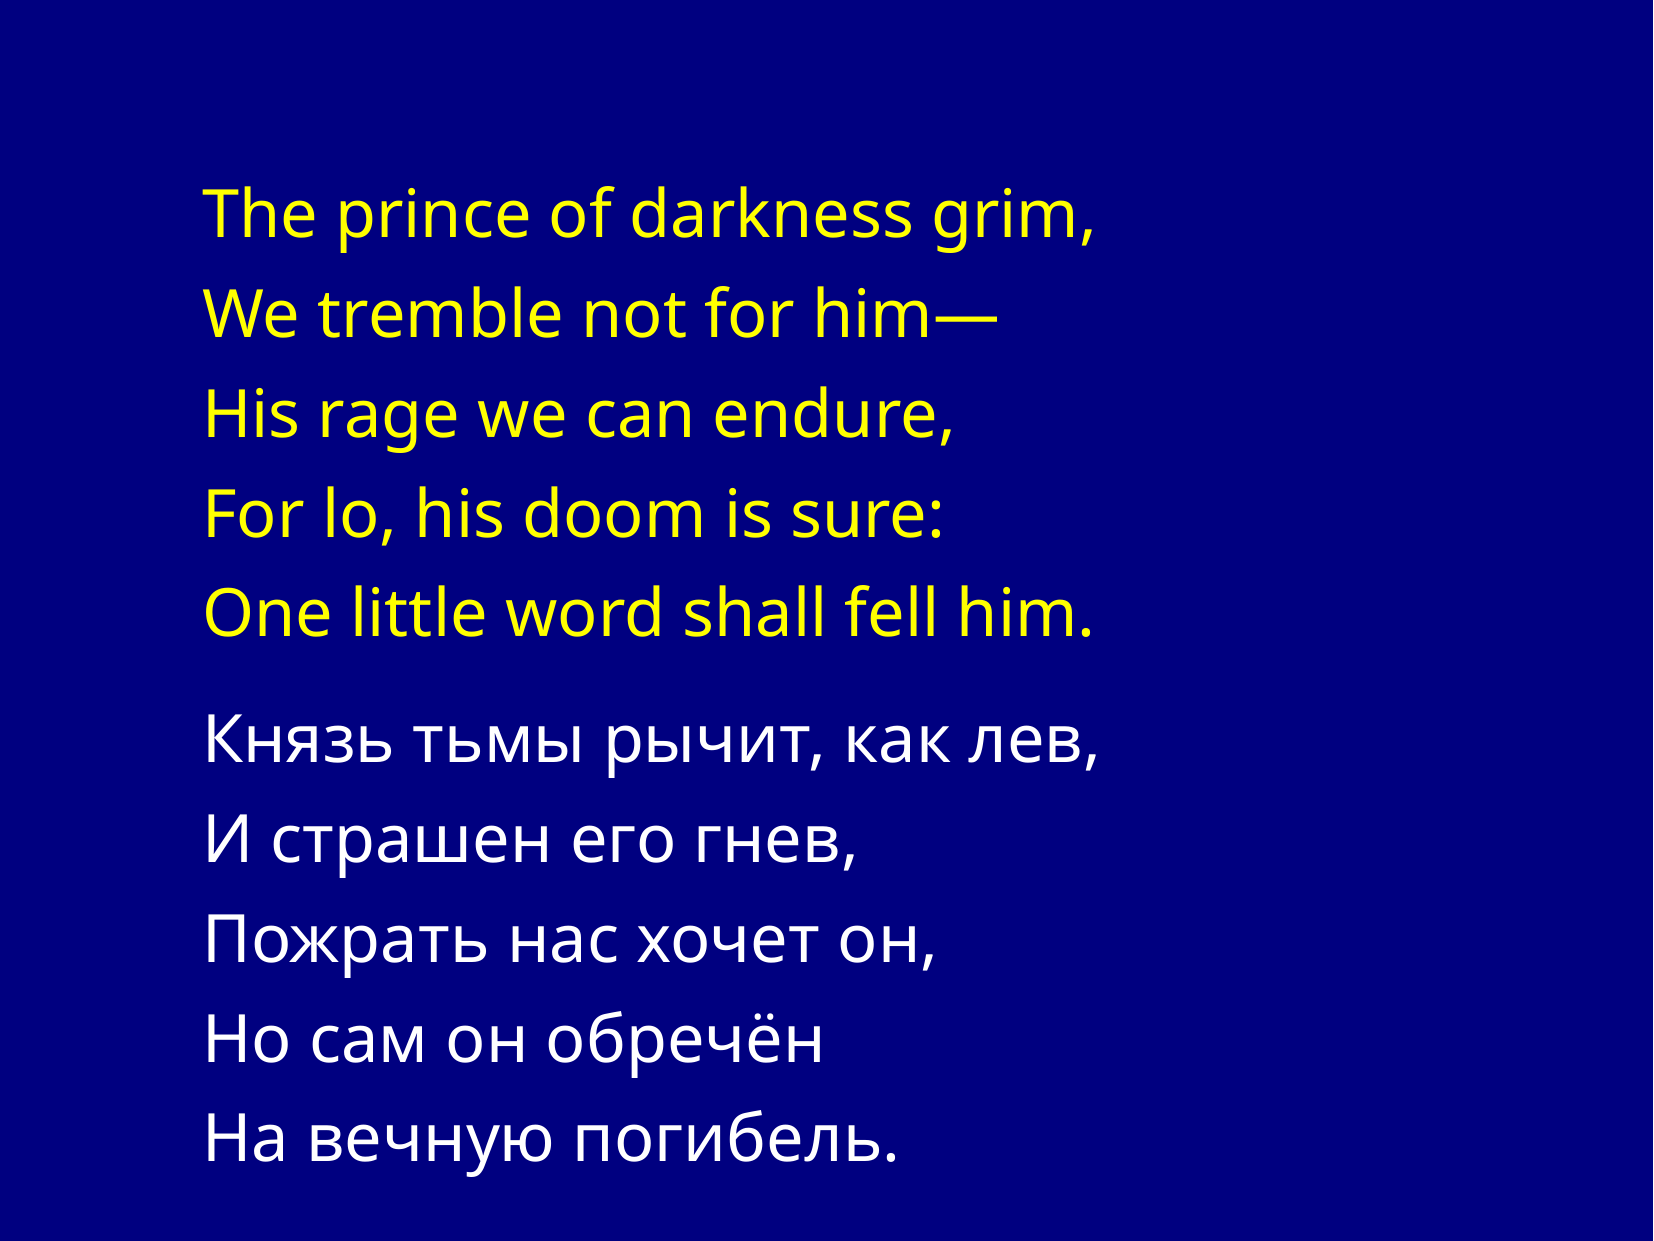

The prince of darkness grim,
	We tremble not for him—
	His rage we can endure,
	For lo, his doom is sure:
	One little word shall fell him.
	Князь тьмы рычит, как лев,
	И страшен его гнев,
	Пожрать нас хочет он,
	Но сам он обречён
	На вечную погибель.